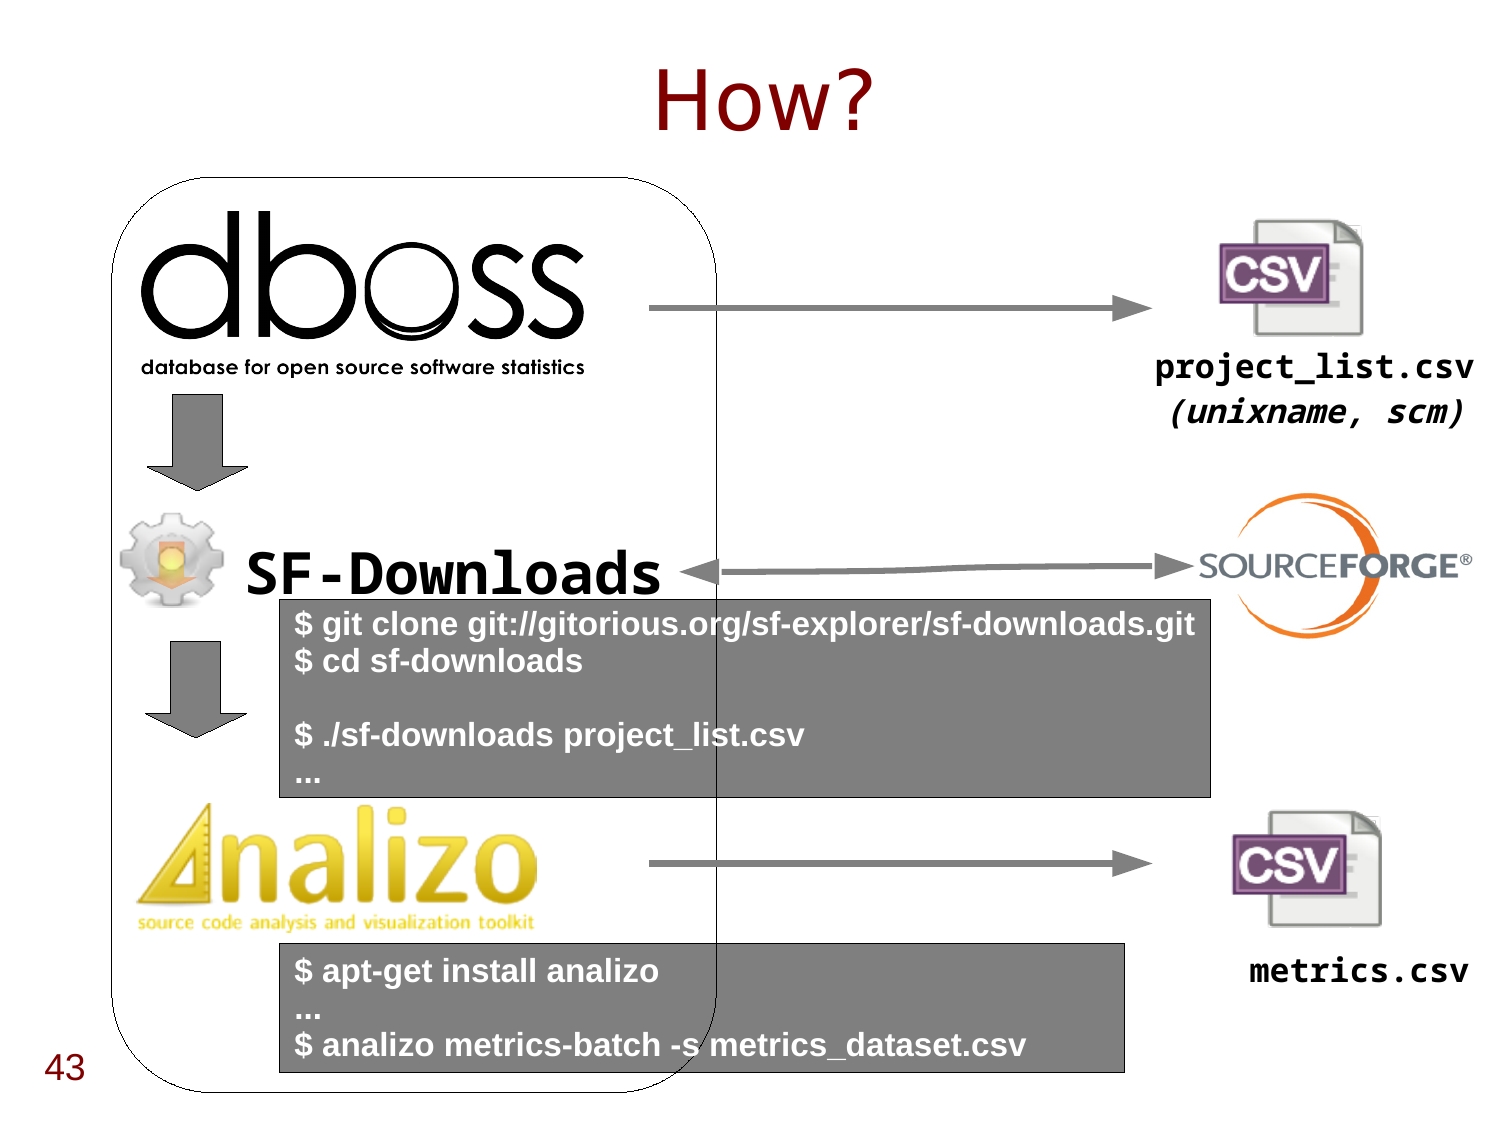

# How?
project_list.csv
(unixname, scm)
SF-Downloads
$ git clone git://gitorious.org/sf-explorer/sf-downloads.git
$ cd sf-downloads
$ ./sf-downloads project_list.csv
...
metrics.csv
$ apt-get install analizo
...
$ analizo metrics-batch -s metrics_dataset.csv